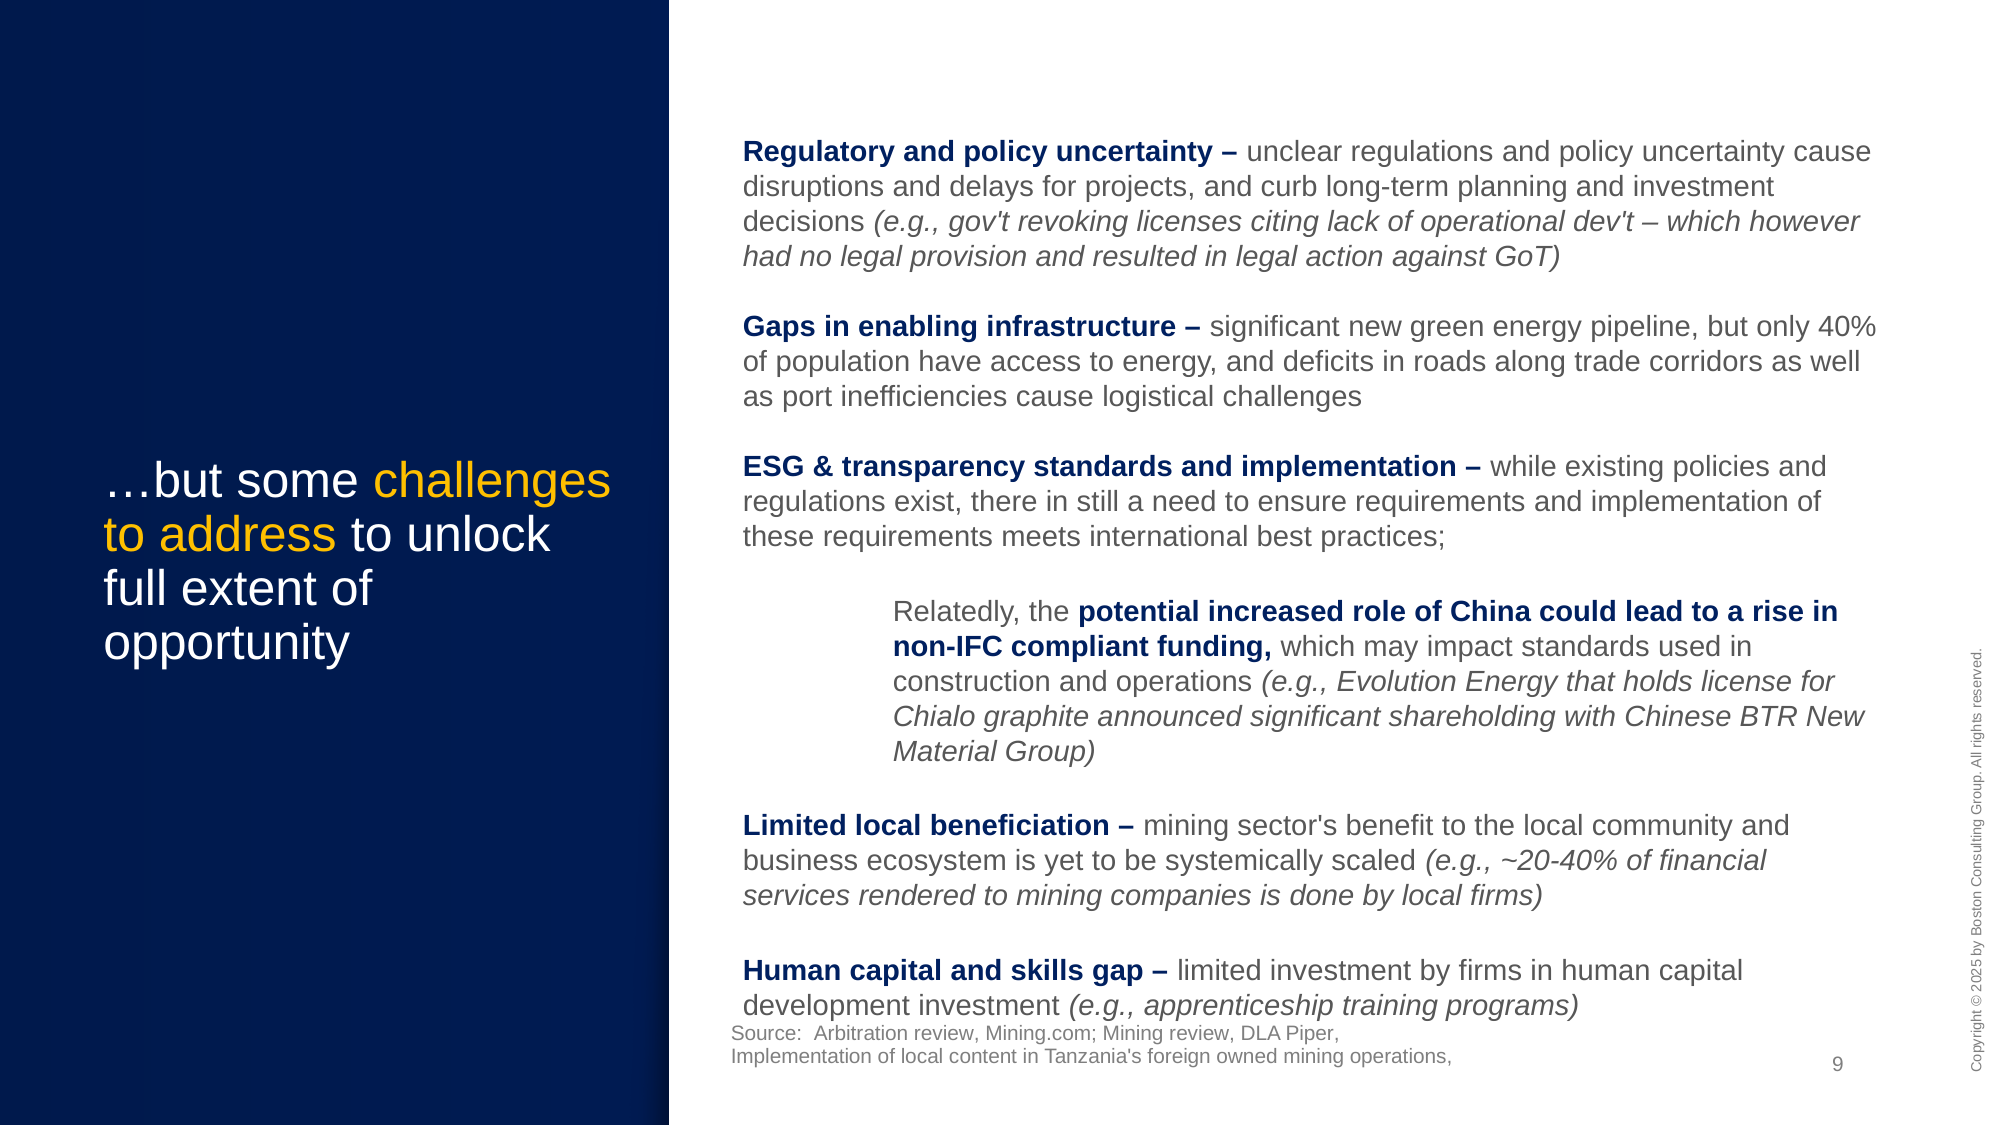

Regulatory and policy uncertainty – unclear regulations and policy uncertainty cause disruptions and delays for projects, and curb long-term planning and investment decisions (e.g., gov't revoking licenses citing lack of operational dev't – which however had no legal provision and resulted in legal action against GoT)
Gaps in enabling infrastructure – significant new green energy pipeline, but only 40% of population have access to energy, and deficits in roads along trade corridors as well as port inefficiencies cause logistical challenges
ESG & transparency standards and implementation – while existing policies and regulations exist, there in still a need to ensure requirements and implementation of these requirements meets international best practices;
Relatedly, the potential increased role of China could lead to a rise in non-IFC compliant funding, which may impact standards used in construction and operations (e.g., Evolution Energy that holds license for Chialo graphite announced significant shareholding with Chinese BTR New Material Group)
Limited local beneficiation – mining sector's benefit to the local community and business ecosystem is yet to be systemically scaled (e.g., ~20-40% of financial services rendered to mining companies is done by local firms)
Human capital and skills gap – limited investment by firms in human capital development investment (e.g., apprenticeship training programs)
# …but some challenges to address to unlock full extent of opportunity
Source: Arbitration review, Mining.com; Mining review, DLA Piper, Implementation of local content in Tanzania's foreign owned mining operations,